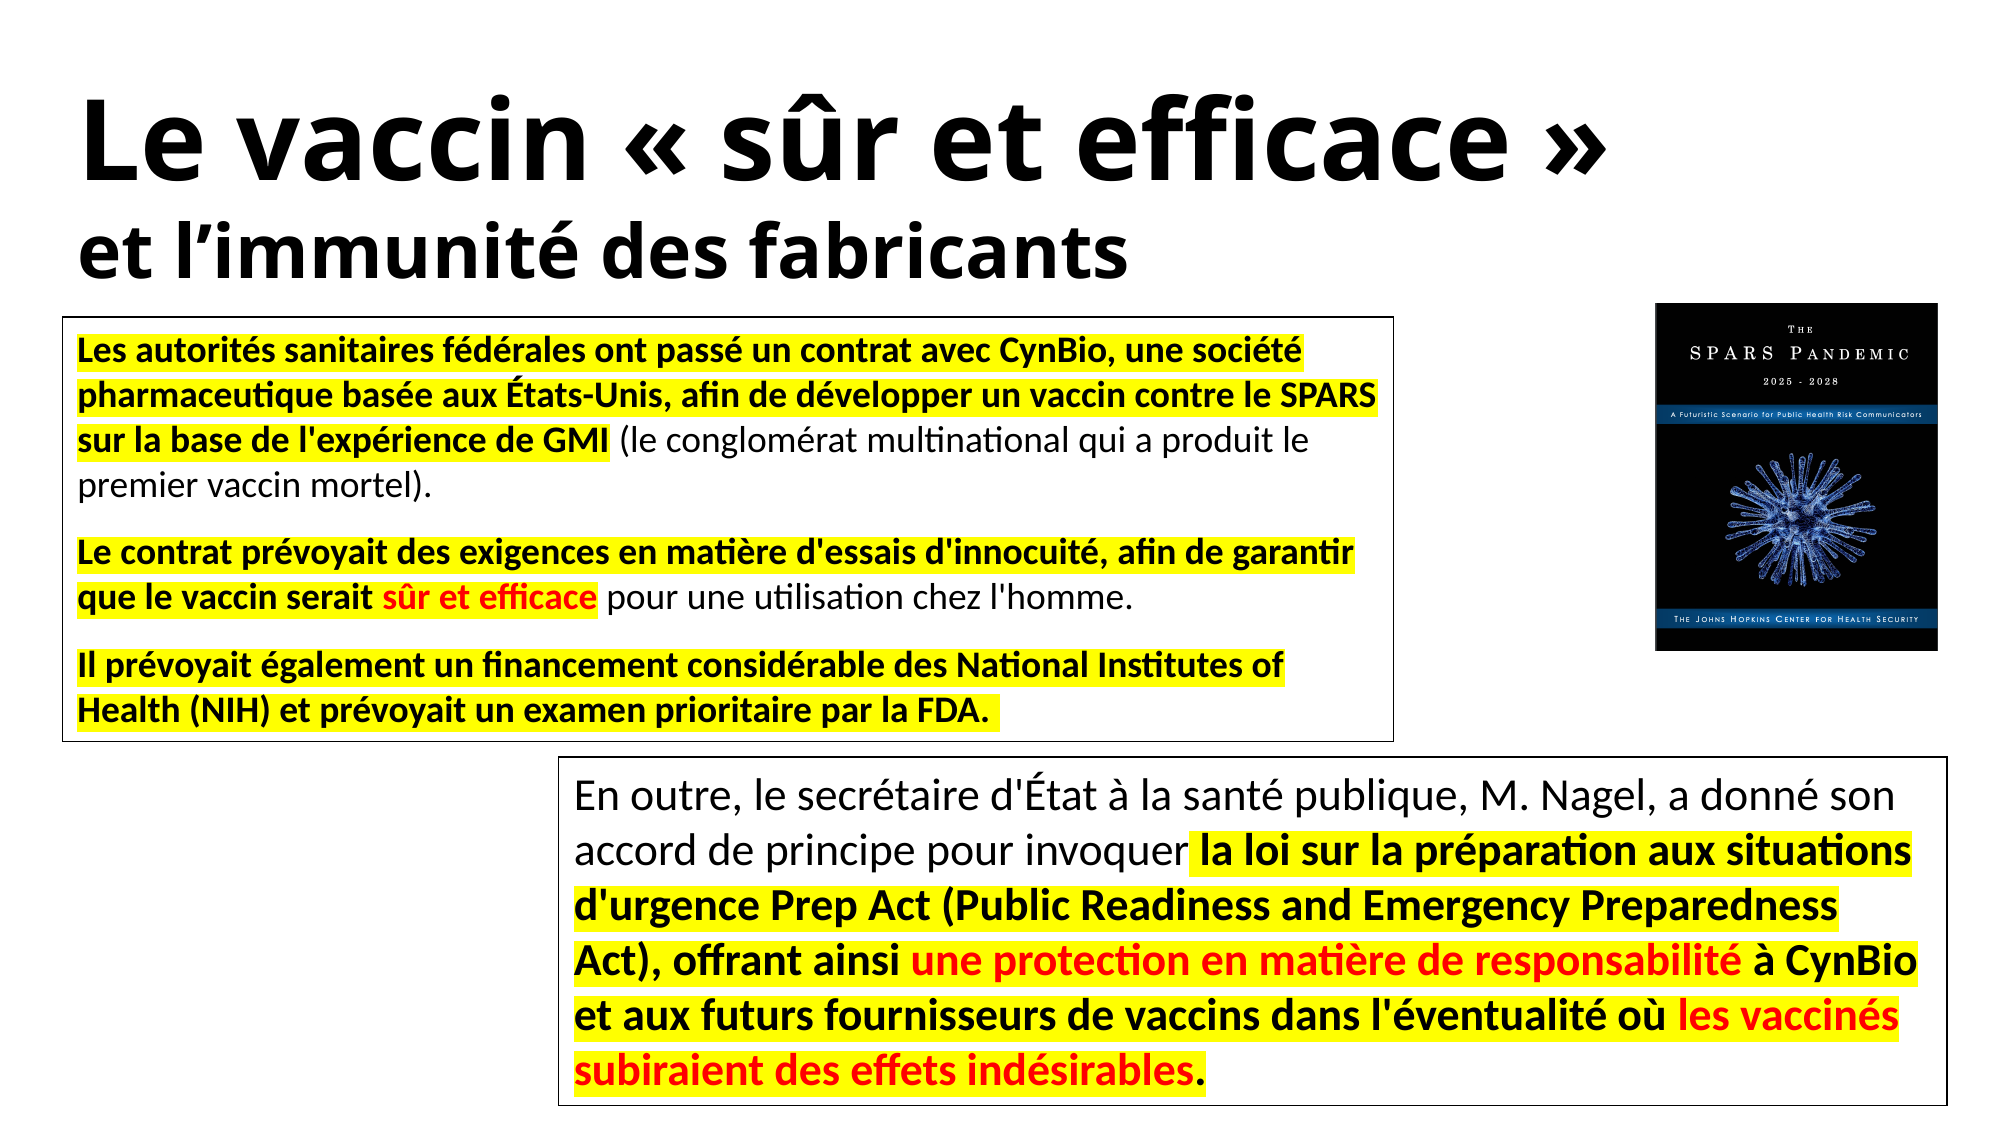

Le vaccin « sûr et efficace »
et l’immunité des fabricants
Les autorités sanitaires fédérales ont passé un contrat avec CynBio, une société pharmaceutique basée aux États-Unis, afin de développer un vaccin contre le SPARS sur la base de l'expérience de GMI (le conglomérat multinational qui a produit le premier vaccin mortel).
Le contrat prévoyait des exigences en matière d'essais d'innocuité, afin de garantir que le vaccin serait sûr et efficace pour une utilisation chez l'homme.
Il prévoyait également un financement considérable des National Institutes of Health (NIH) et prévoyait un examen prioritaire par la FDA.
En outre, le secrétaire d'État à la santé publique, M. Nagel, a donné son accord de principe pour invoquer la loi sur la préparation aux situations d'urgence Prep Act (Public Readiness and Emergency Preparedness Act), offrant ainsi une protection en matière de responsabilité à CynBio et aux futurs fournisseurs de vaccins dans l'éventualité où les vaccinés subiraient des effets indésirables.